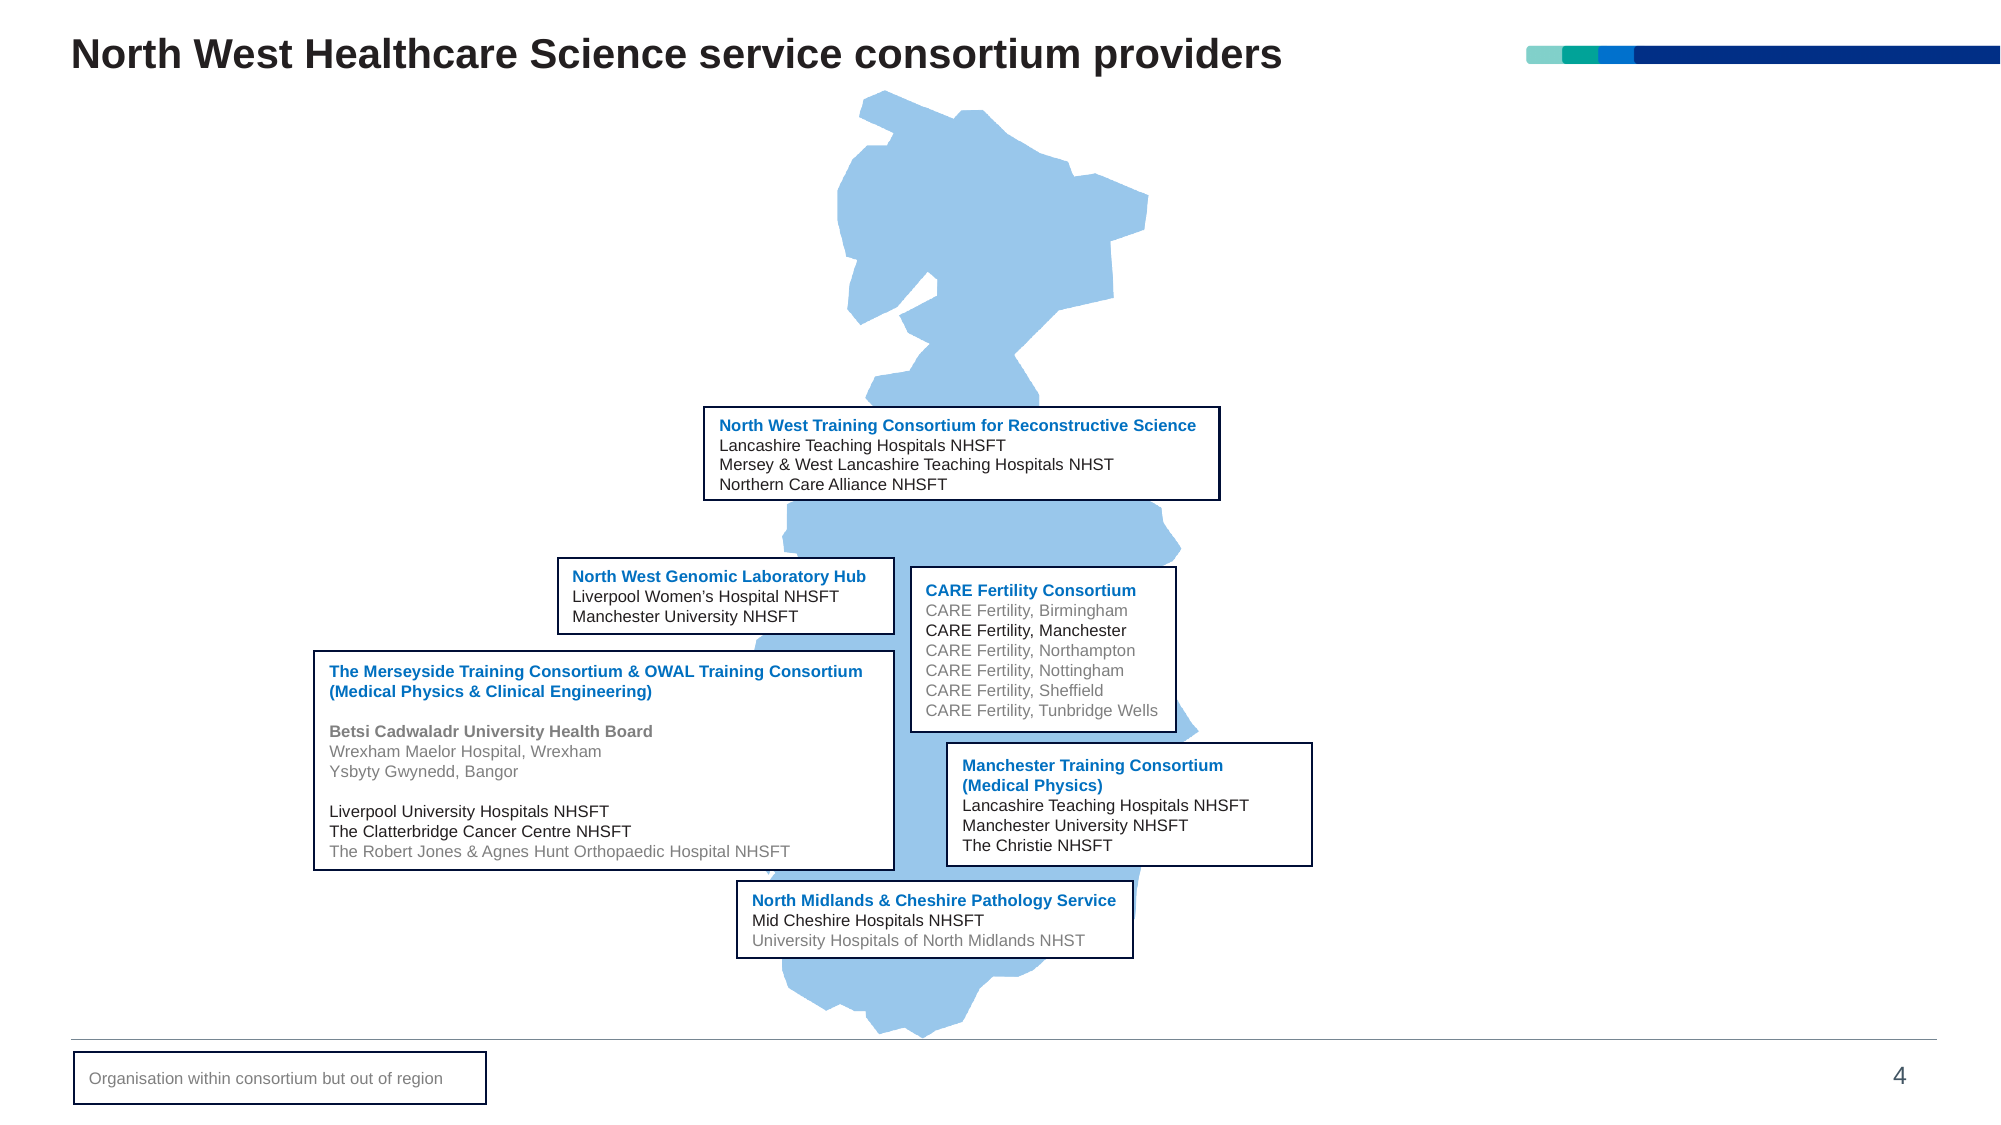

# North West Healthcare Science service consortium providers
North West Training Consortium for Reconstructive Science
Lancashire Teaching Hospitals NHSFT
Mersey & West Lancashire Teaching Hospitals NHST
Northern Care Alliance NHSFT
North West Genomic Laboratory Hub
Liverpool Women’s Hospital NHSFT
Manchester University NHSFT
CARE Fertility Consortium
CARE Fertility, Birmingham
CARE Fertility, Manchester
CARE Fertility, Northampton
CARE Fertility, Nottingham
CARE Fertility, Sheffield
CARE Fertility, Tunbridge Wells
The Merseyside Training Consortium & OWAL Training Consortium
(Medical Physics & Clinical Engineering)
Betsi Cadwaladr University Health Board
Wrexham Maelor Hospital, Wrexham
Ysbyty Gwynedd, Bangor
Liverpool University Hospitals NHSFT
The Clatterbridge Cancer Centre NHSFT
The Robert Jones & Agnes Hunt Orthopaedic Hospital NHSFT
Manchester Training Consortium
(Medical Physics)
Lancashire Teaching Hospitals NHSFT
Manchester University NHSFT
The Christie NHSFT
North Midlands & Cheshire Pathology Service
Mid Cheshire Hospitals NHSFT
University Hospitals of North Midlands NHST
Organisation within consortium but out of region